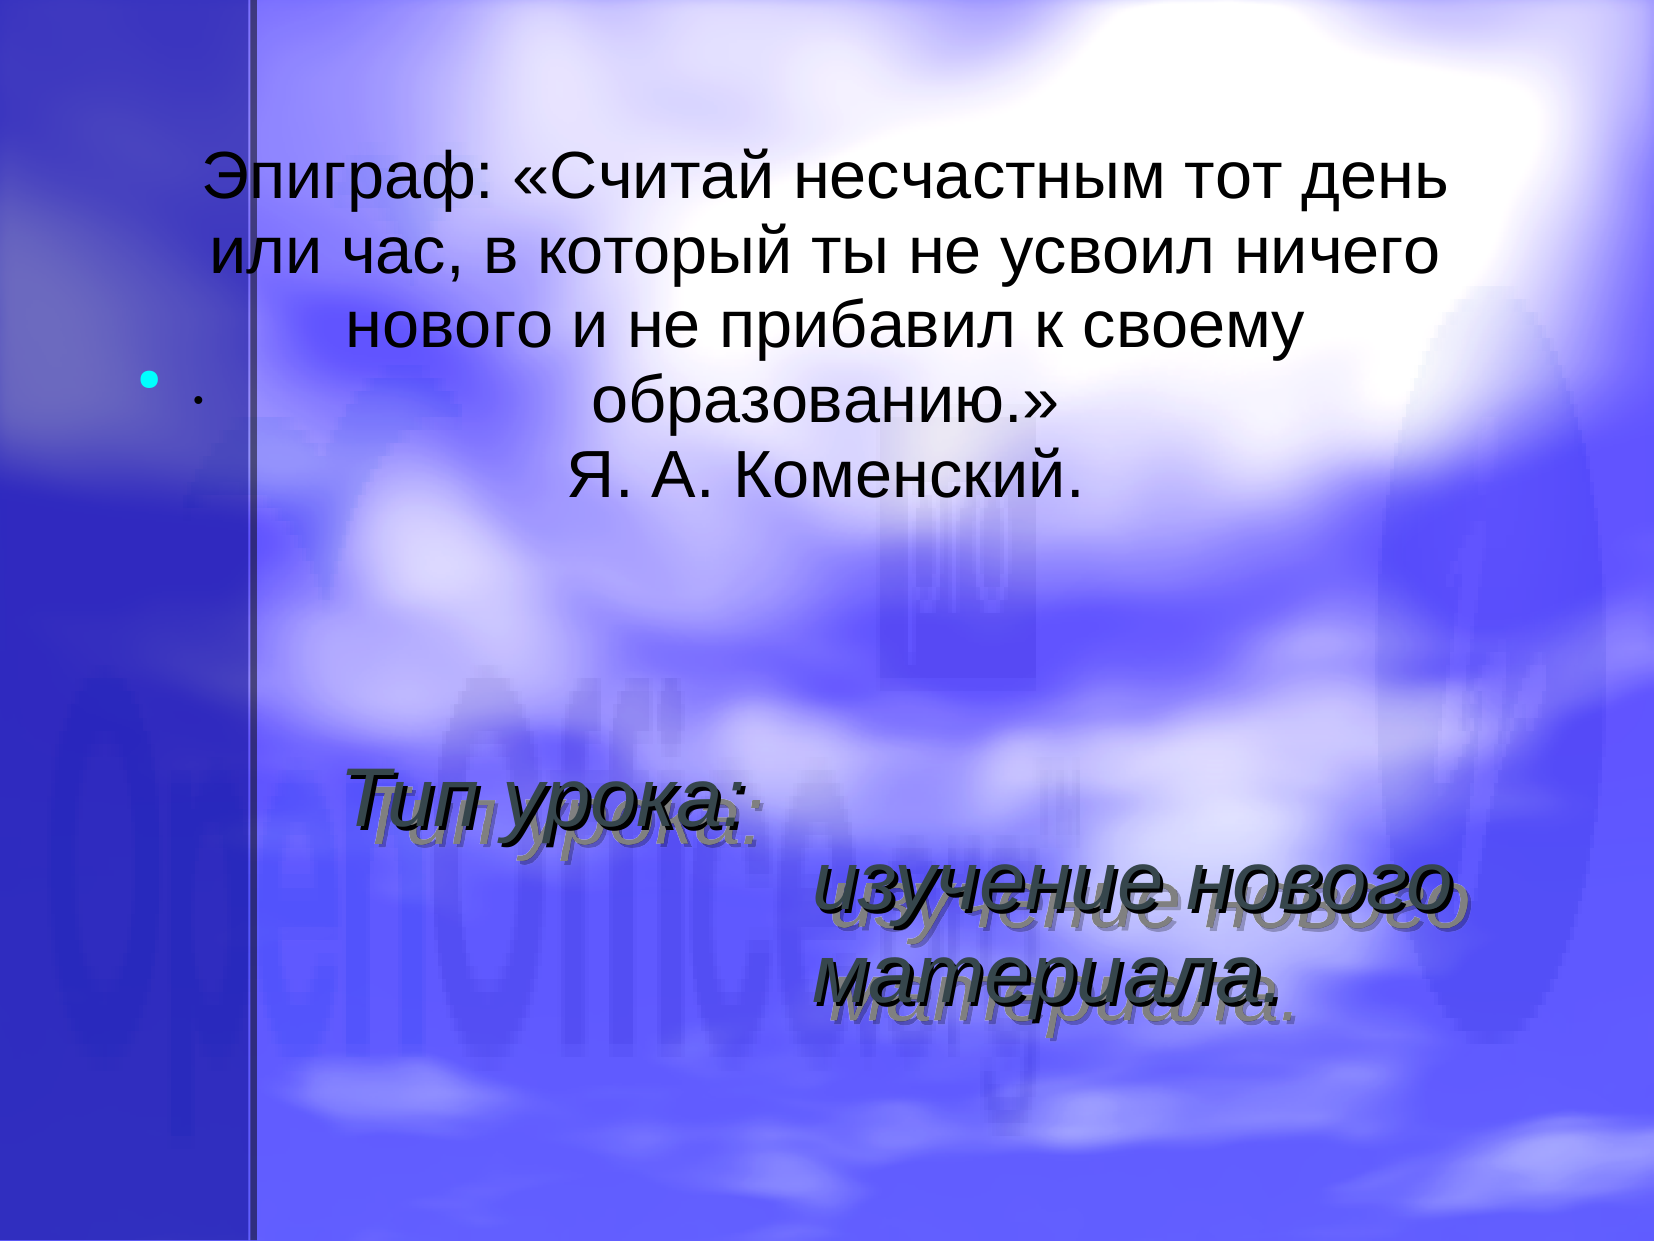

# Эпиграф: «Считай несчастным тот день или час, в который ты не усвоил ничего нового и не прибавил к своему образованию.» Я. А. Коменский.
.
Тип урока:
изучение нового
материала.